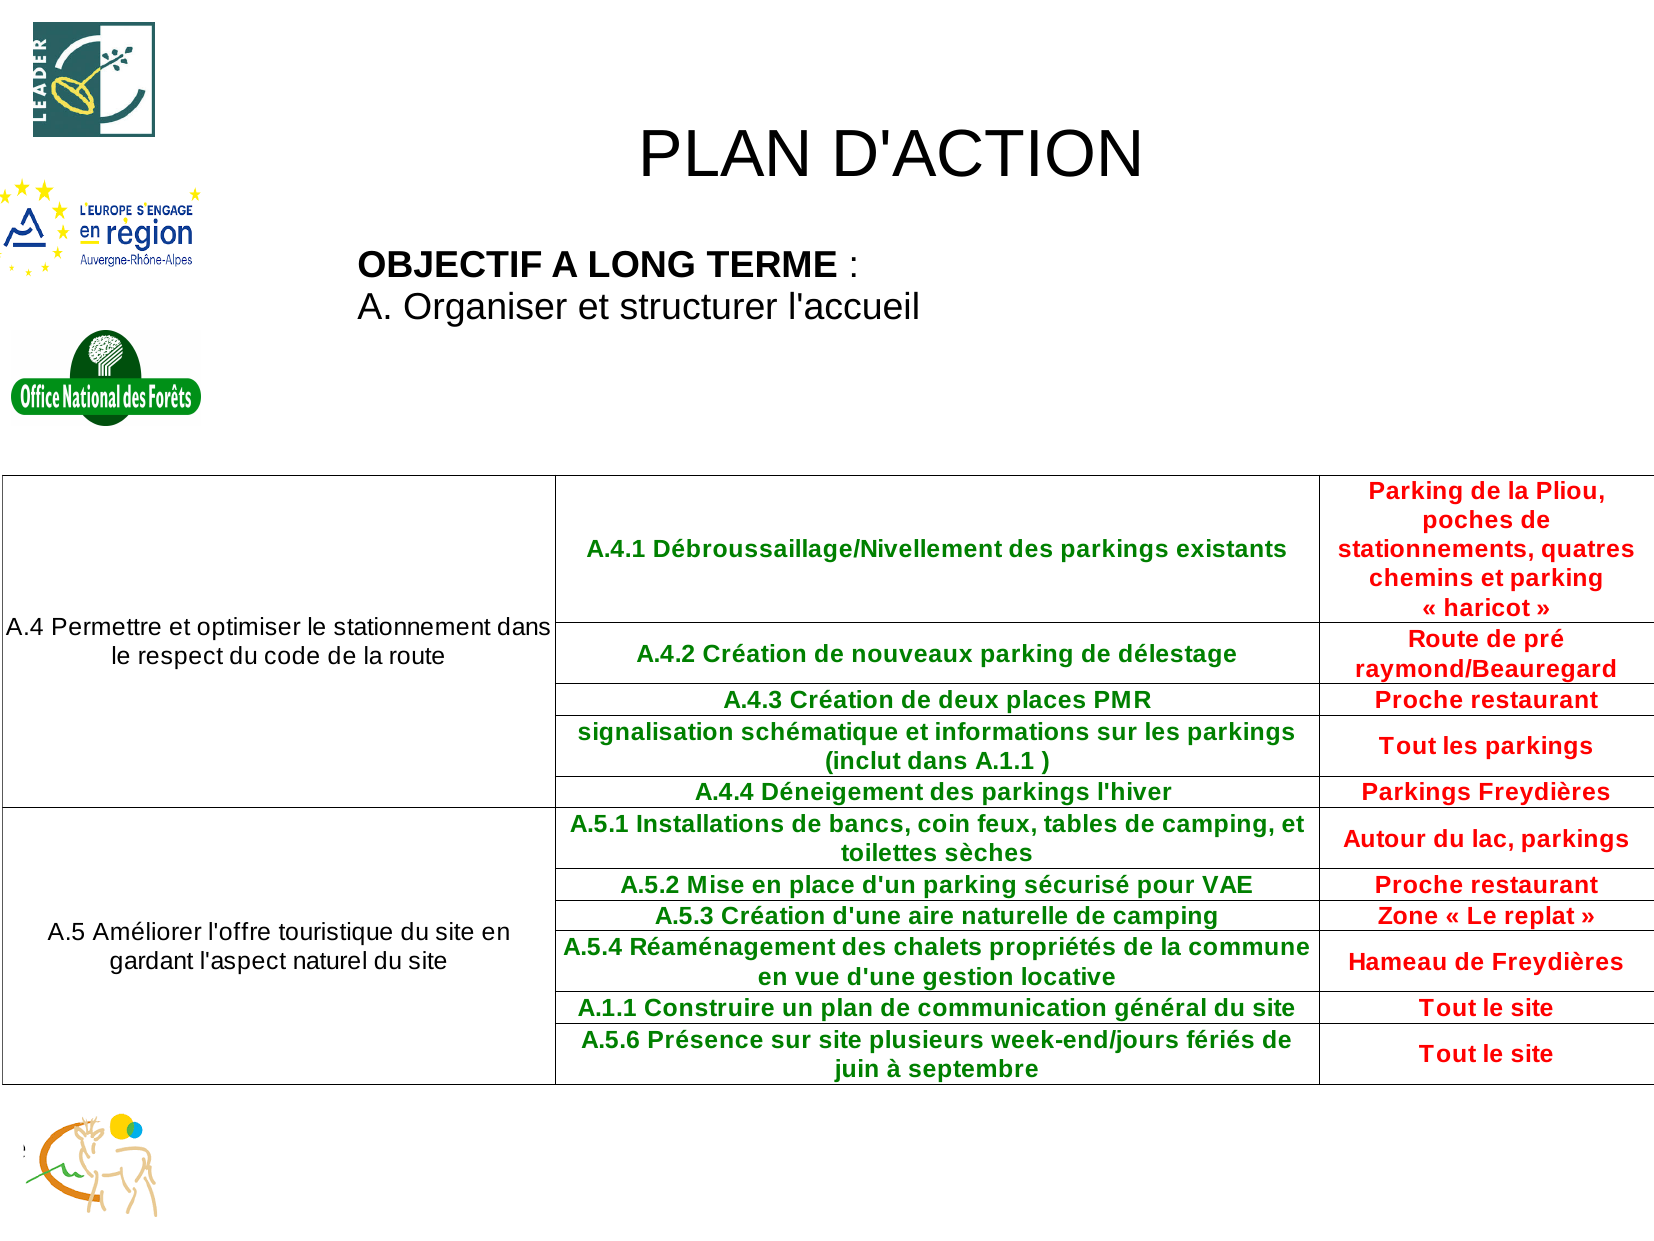

# PLAN D'ACTION
OBJECTIF A LONG TERME :
A. Organiser et structurer l'accueil